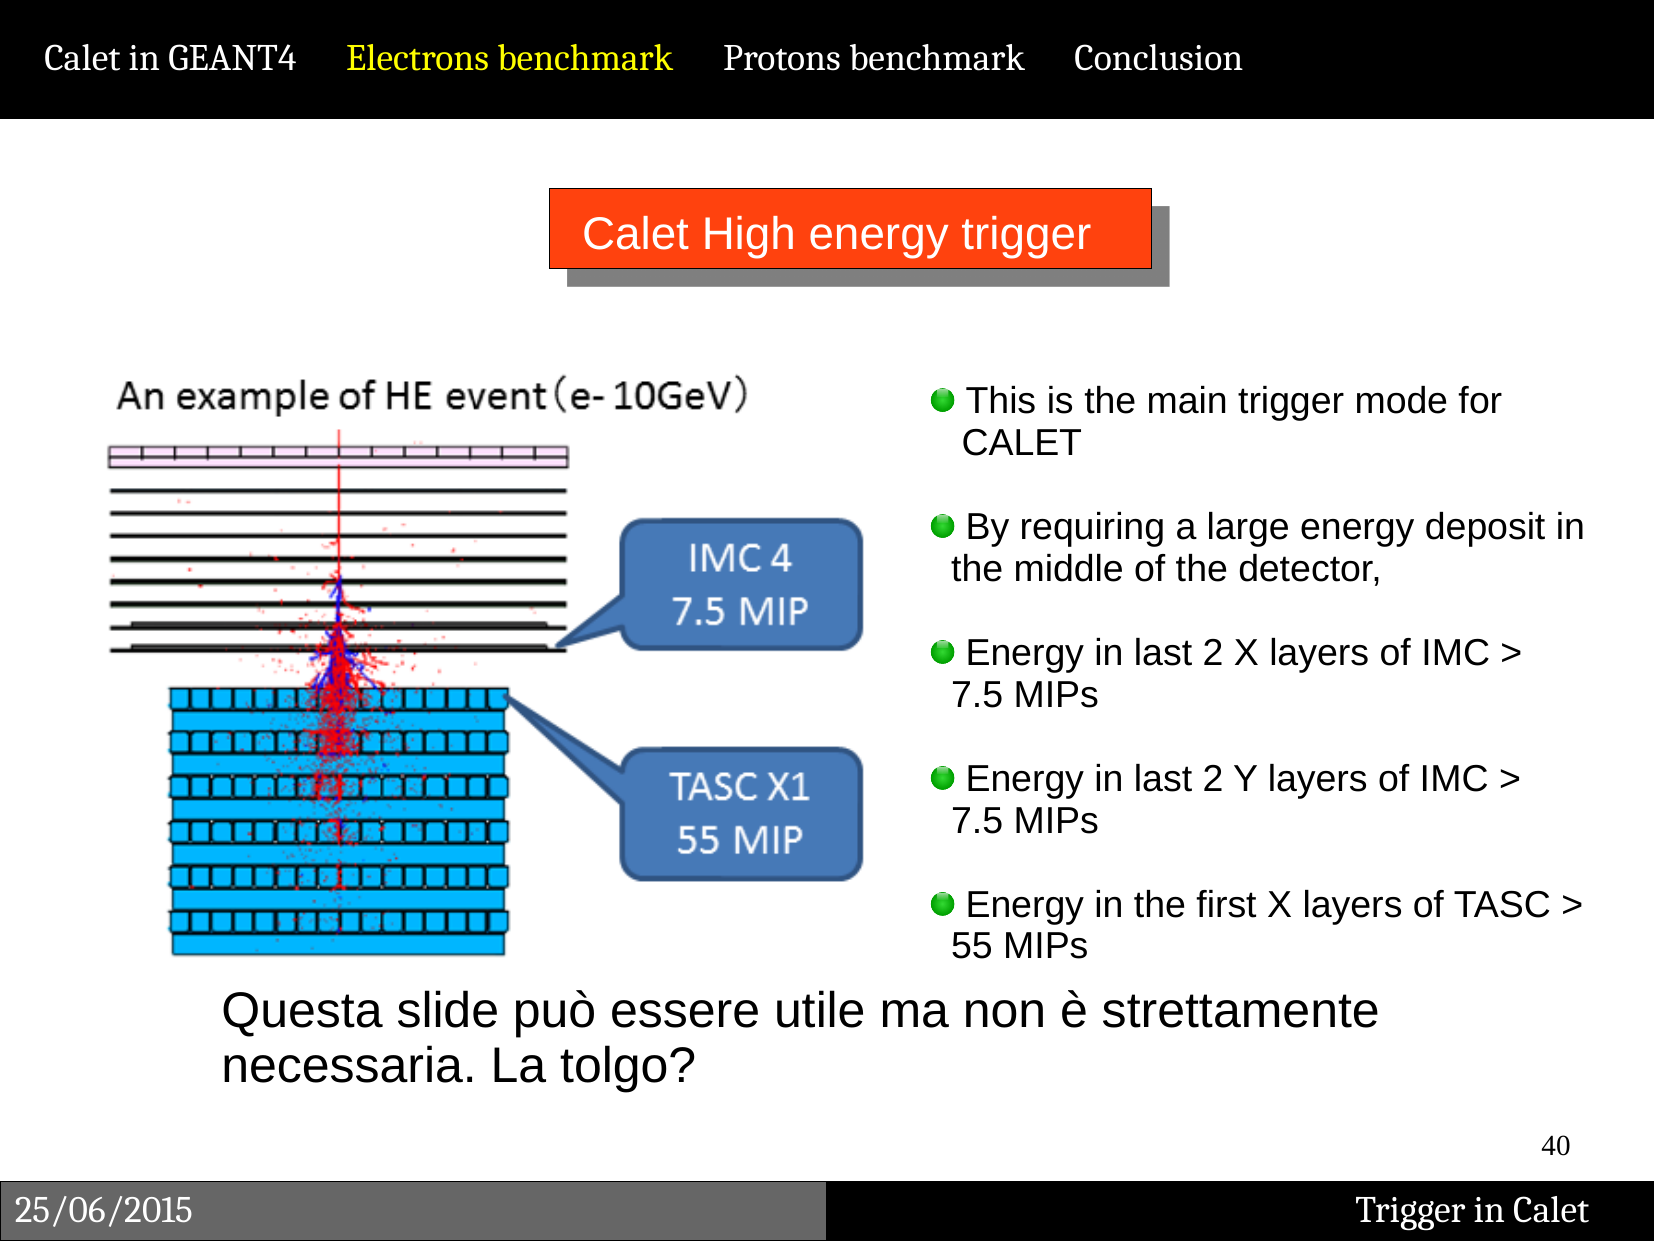

Calet in GEANT4 Electrons benchmark Protons benchmark Conclusion
Calet High energy trigger
 This is the main trigger mode for CALET
 By requiring a large energy deposit in the middle of the detector,
 Energy in last 2 X layers of IMC > 7.5 MIPs
 Energy in last 2 Y layers of IMC > 7.5 MIPs
 Energy in the first X layers of TASC > 55 MIPs
Questa slide può essere utile ma non è strettamente necessaria. La tolgo?
40
25/06/2015
Trigger in Calet